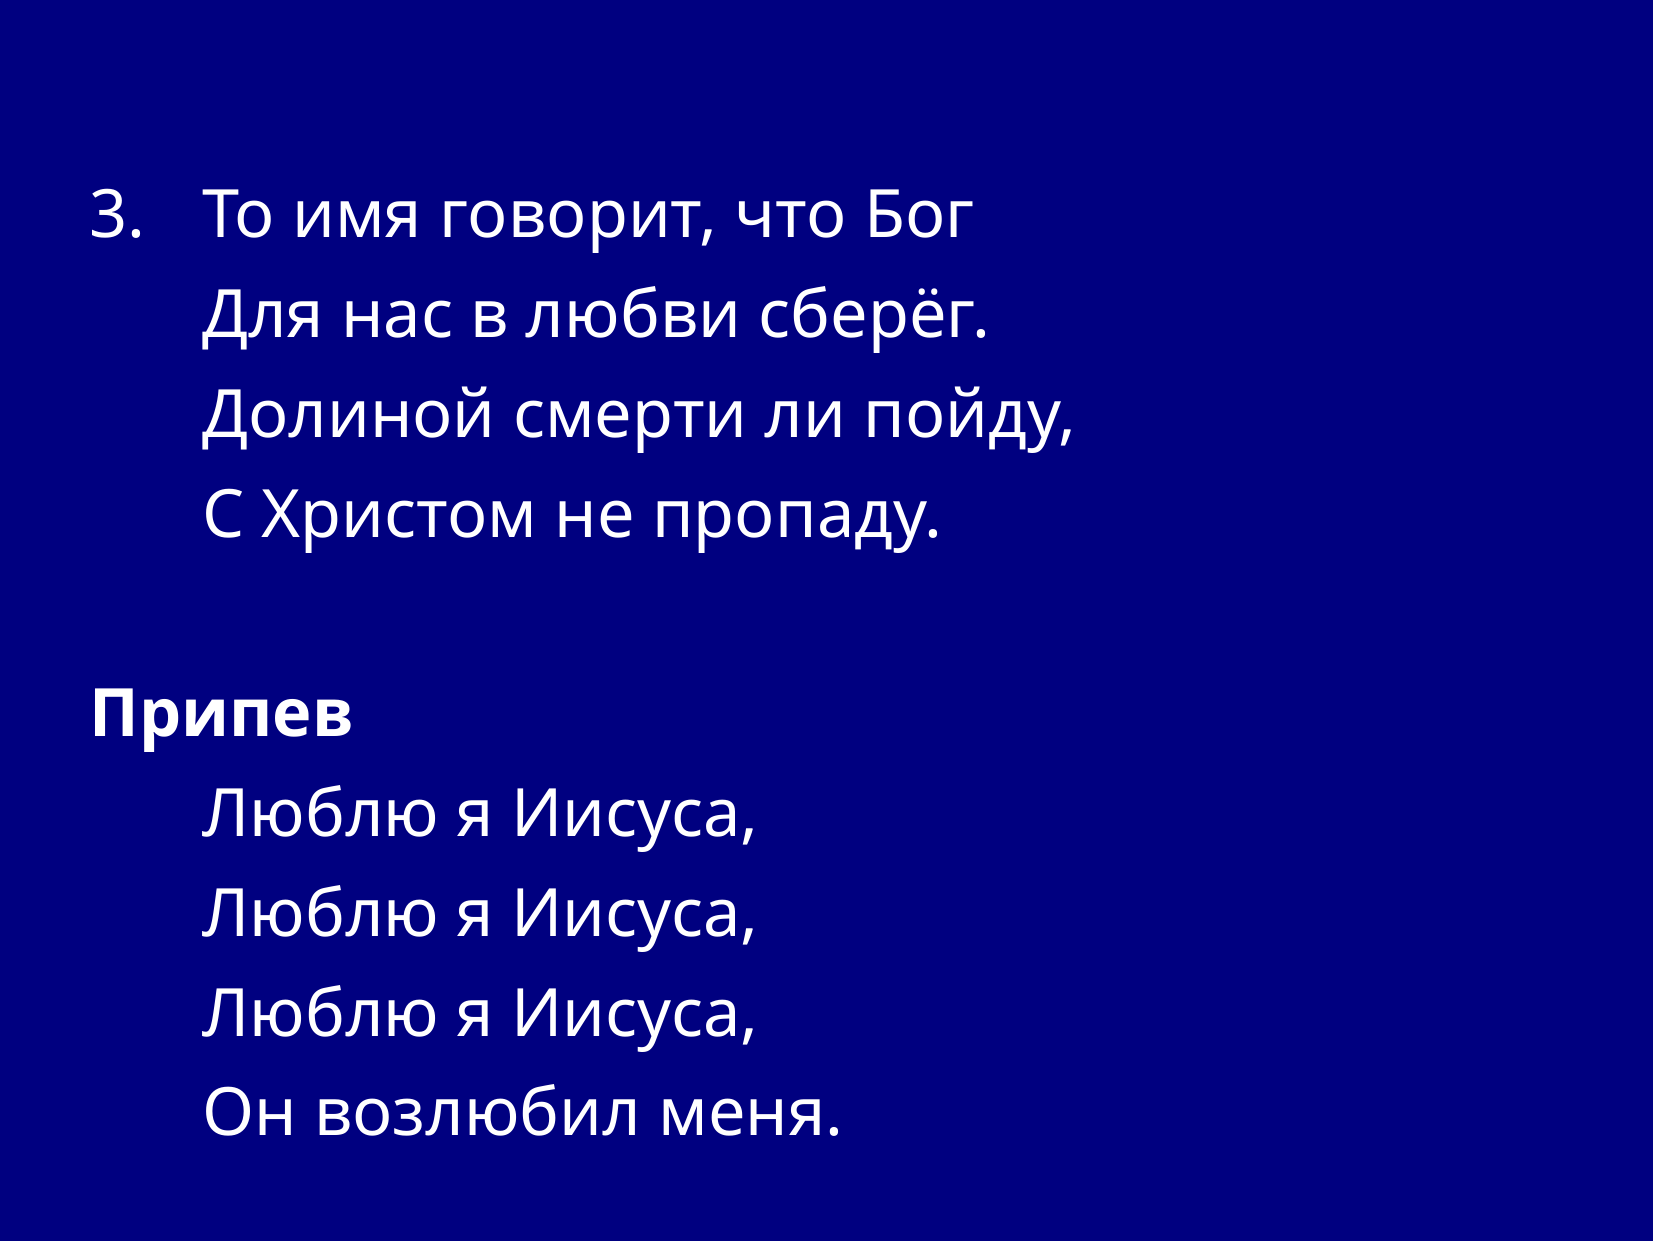

3.	То имя говорит, что Бог
	Для нас в любви сберёг.
	Долиной смерти ли пойду,
	С Христом не пропаду.
Припев
	Люблю я Иисуса,
	Люблю я Иисуса,
	Люблю я Иисуса,
	Он возлюбил меня.